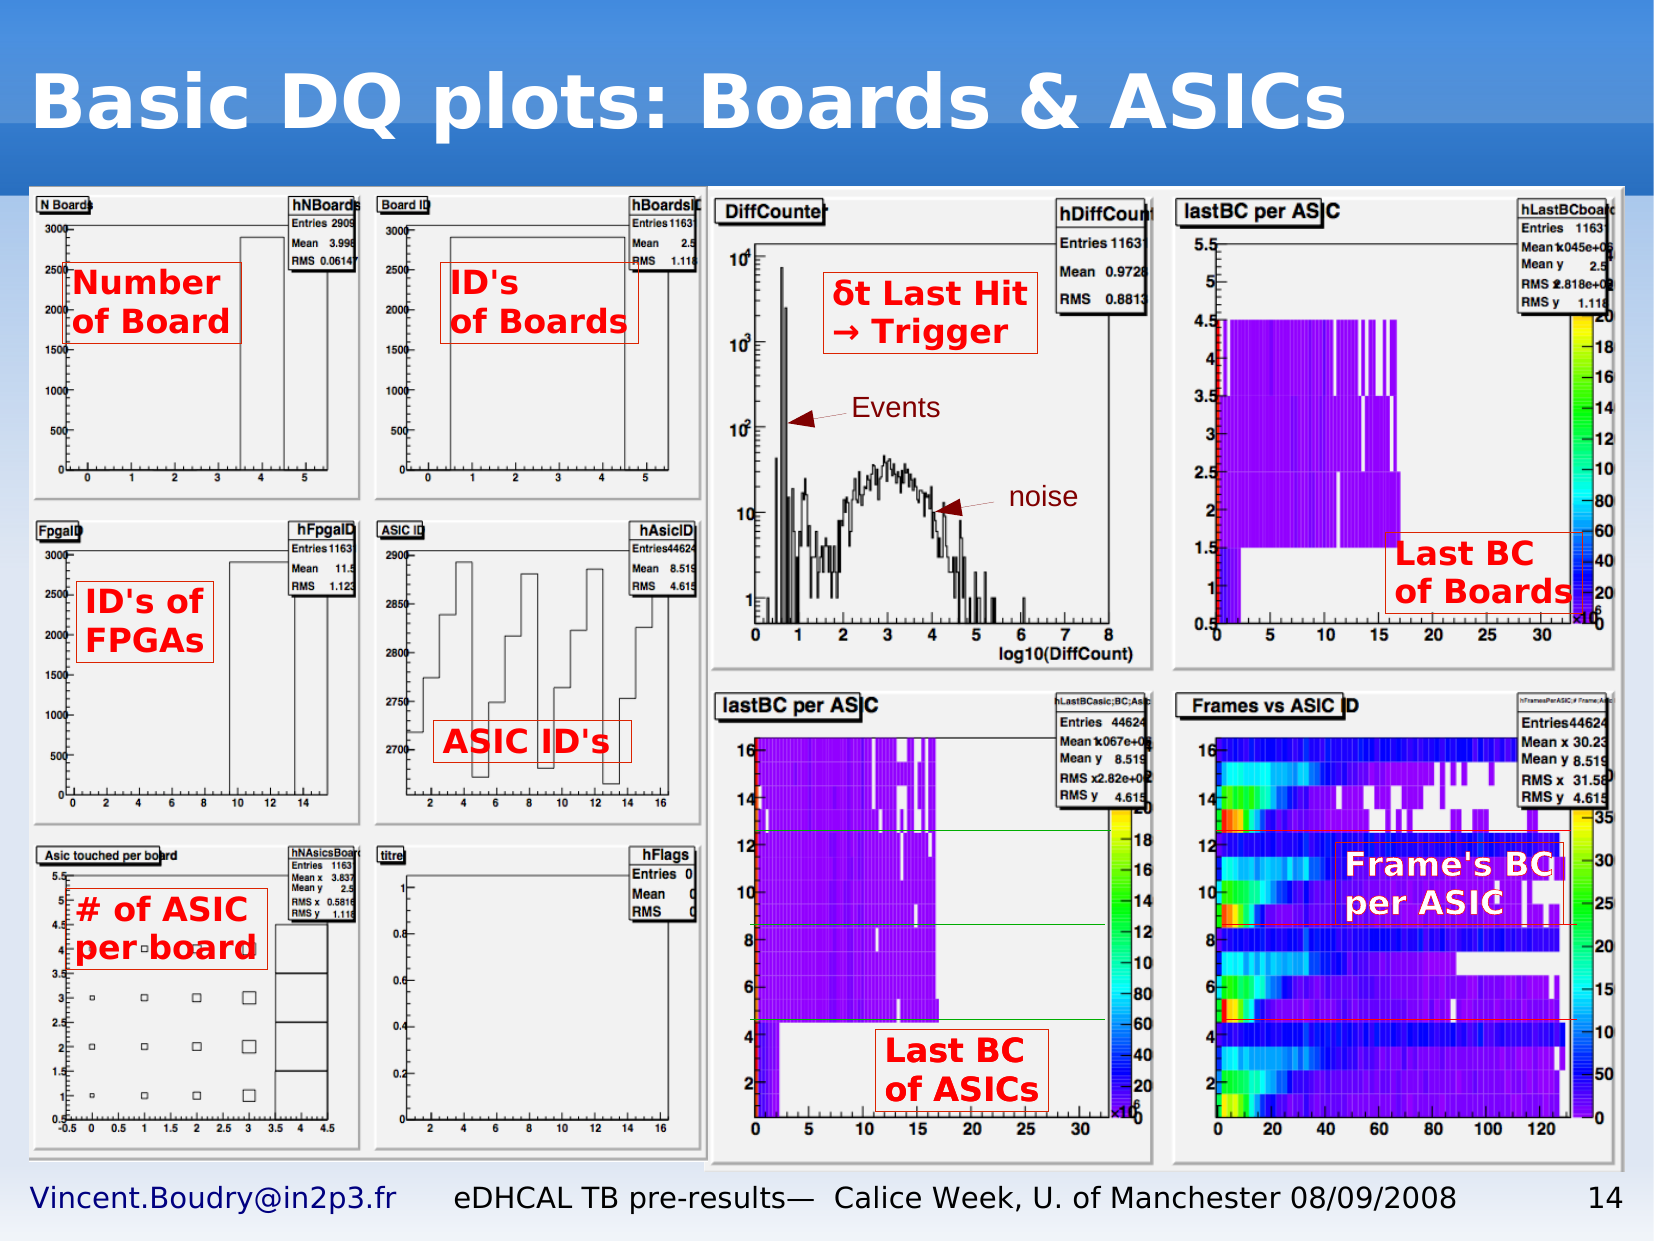

# Basic DQ plots: Boards & ASICs
Number
of Board
ID's
of Boards
δt Last Hit
→ Trigger
Events
noise
Last BC
of Boards
ID's of
FPGAs
ASIC ID's
Frame's BC
per ASIC
# of ASIC
per board
Last BC
of ASICs
Last BC
of ASICs
eDHCAL TB pre-results— Calice Week, U. of Manchester 08/09/2008
14